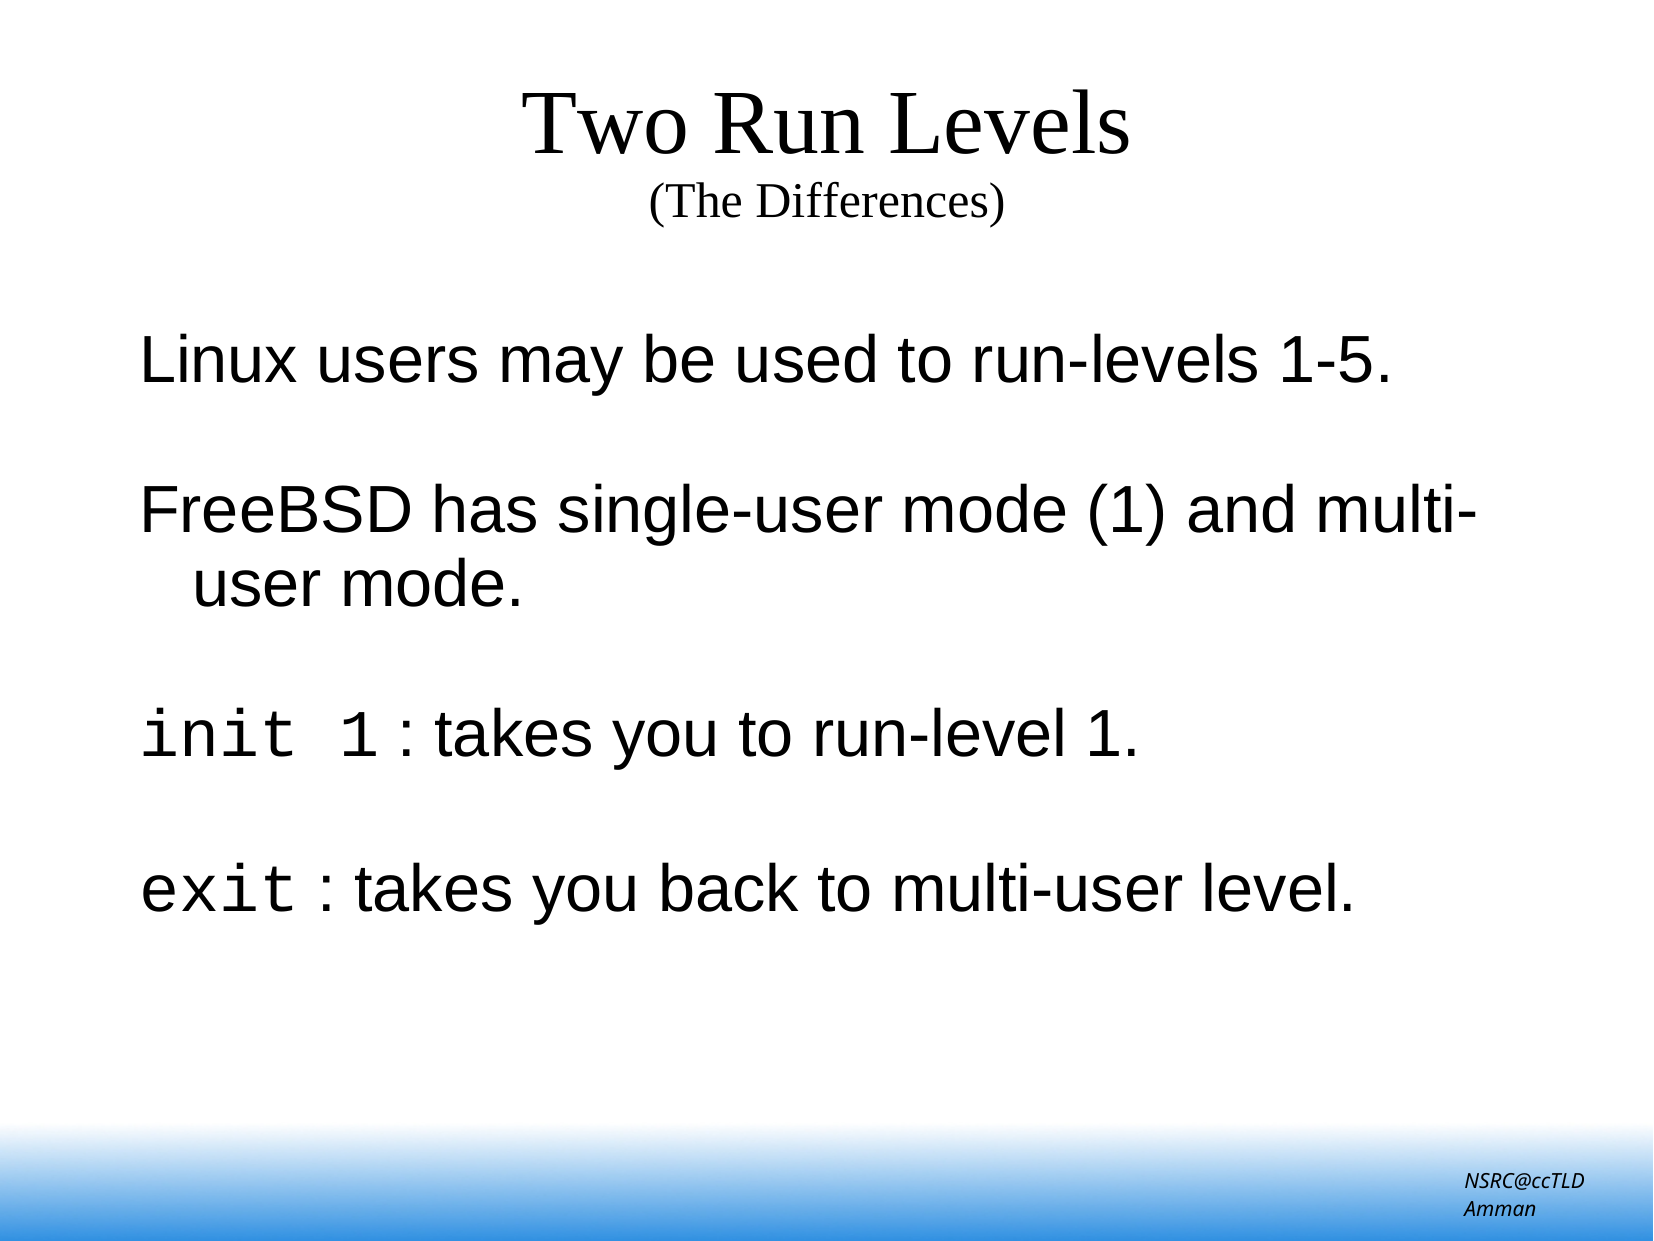

# Two Run Levels (The Differences)
Linux users may be used to run-levels 1-5.
FreeBSD has single-user mode (1) and multi-user mode.
init 1 : takes you to run-level 1.
exit : takes you back to multi-user level.